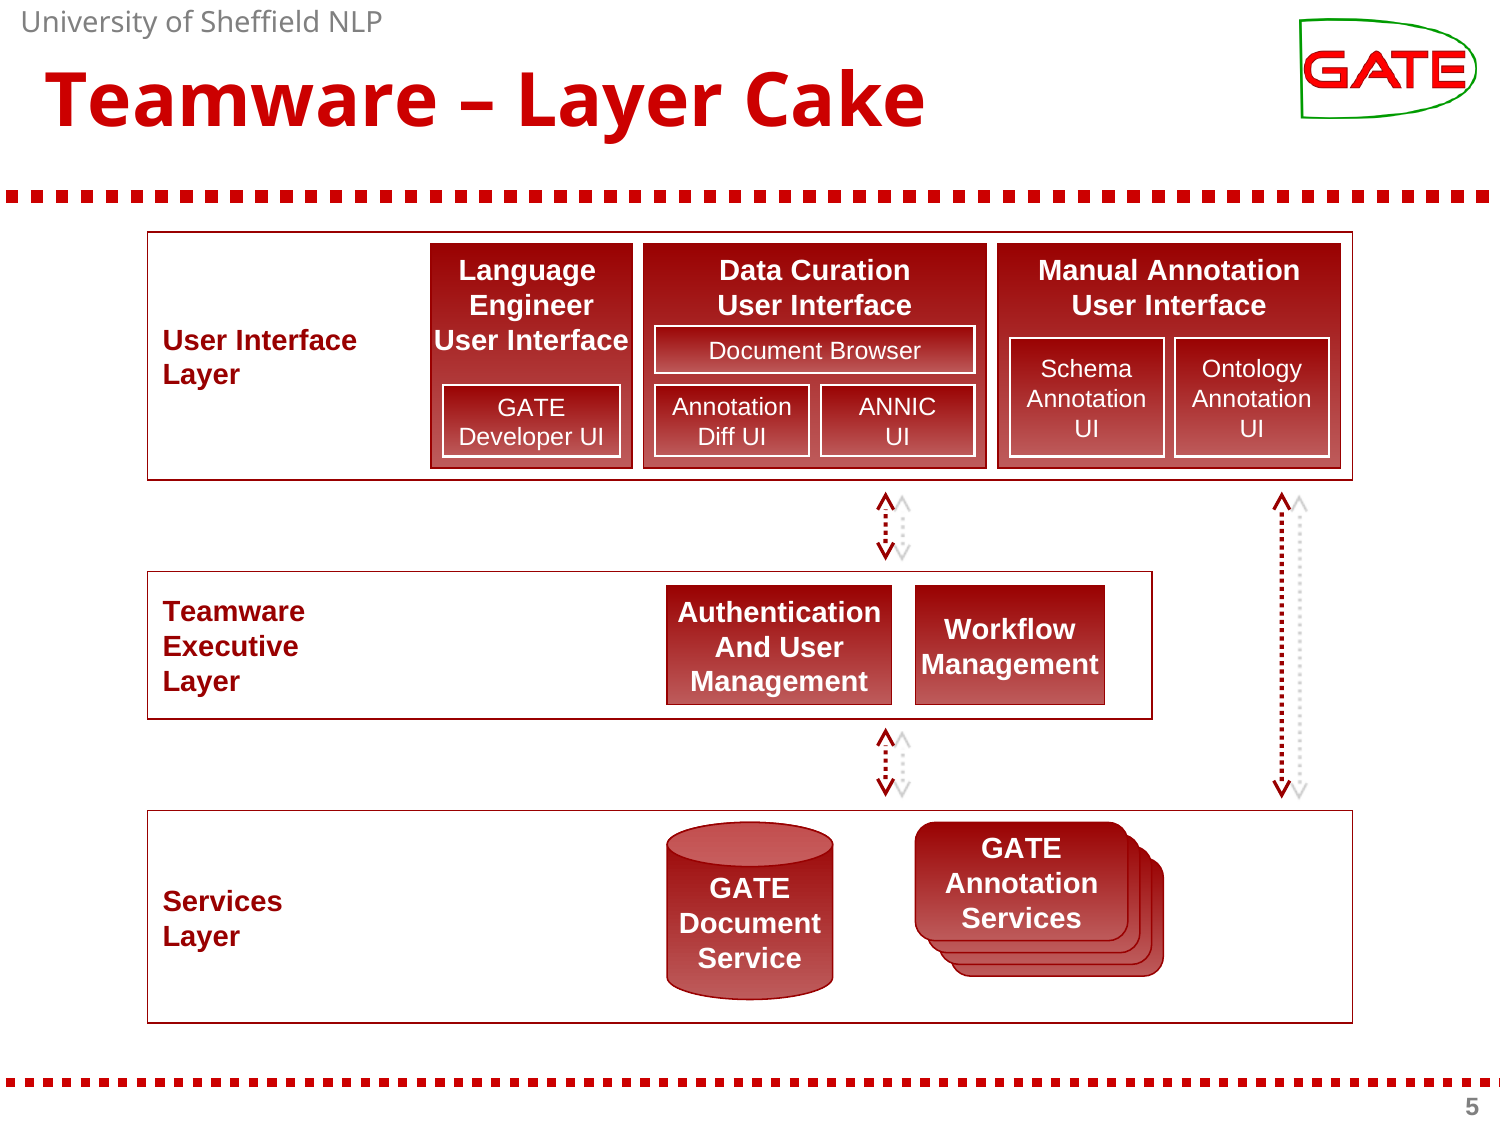

# Teamware – Layer Cake
User Interface
Layer
Language
Engineer
User Interface
Data Curation
User Interface
Manual Annotation
User Interface
Document Browser
Schema
Annotation
UI
Ontology
Annotation
UI
GATE
Developer UI
Annotation
Diff UI
ANNIC
UI
Teamware
Executive
Layer
Authentication
And User
Management
Workflow
Management
Services
Layer
GATE
Document
Service
GATE
Annotation
Services